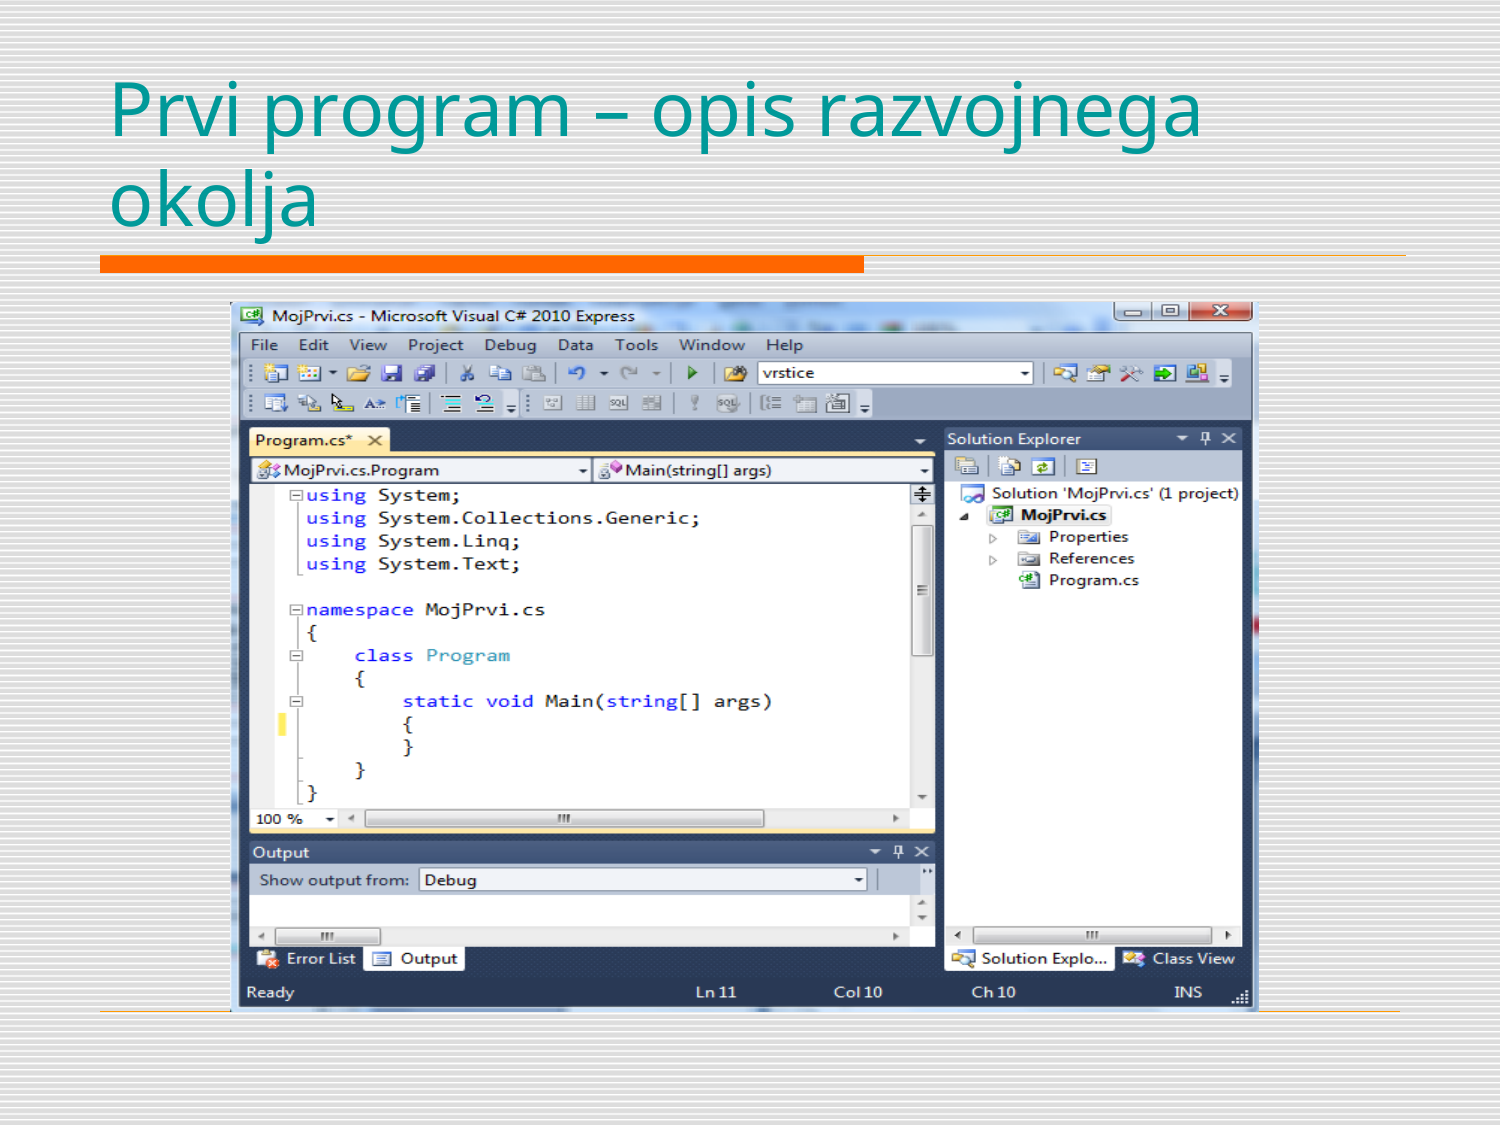

# Prvi program – opis razvojnega okolja